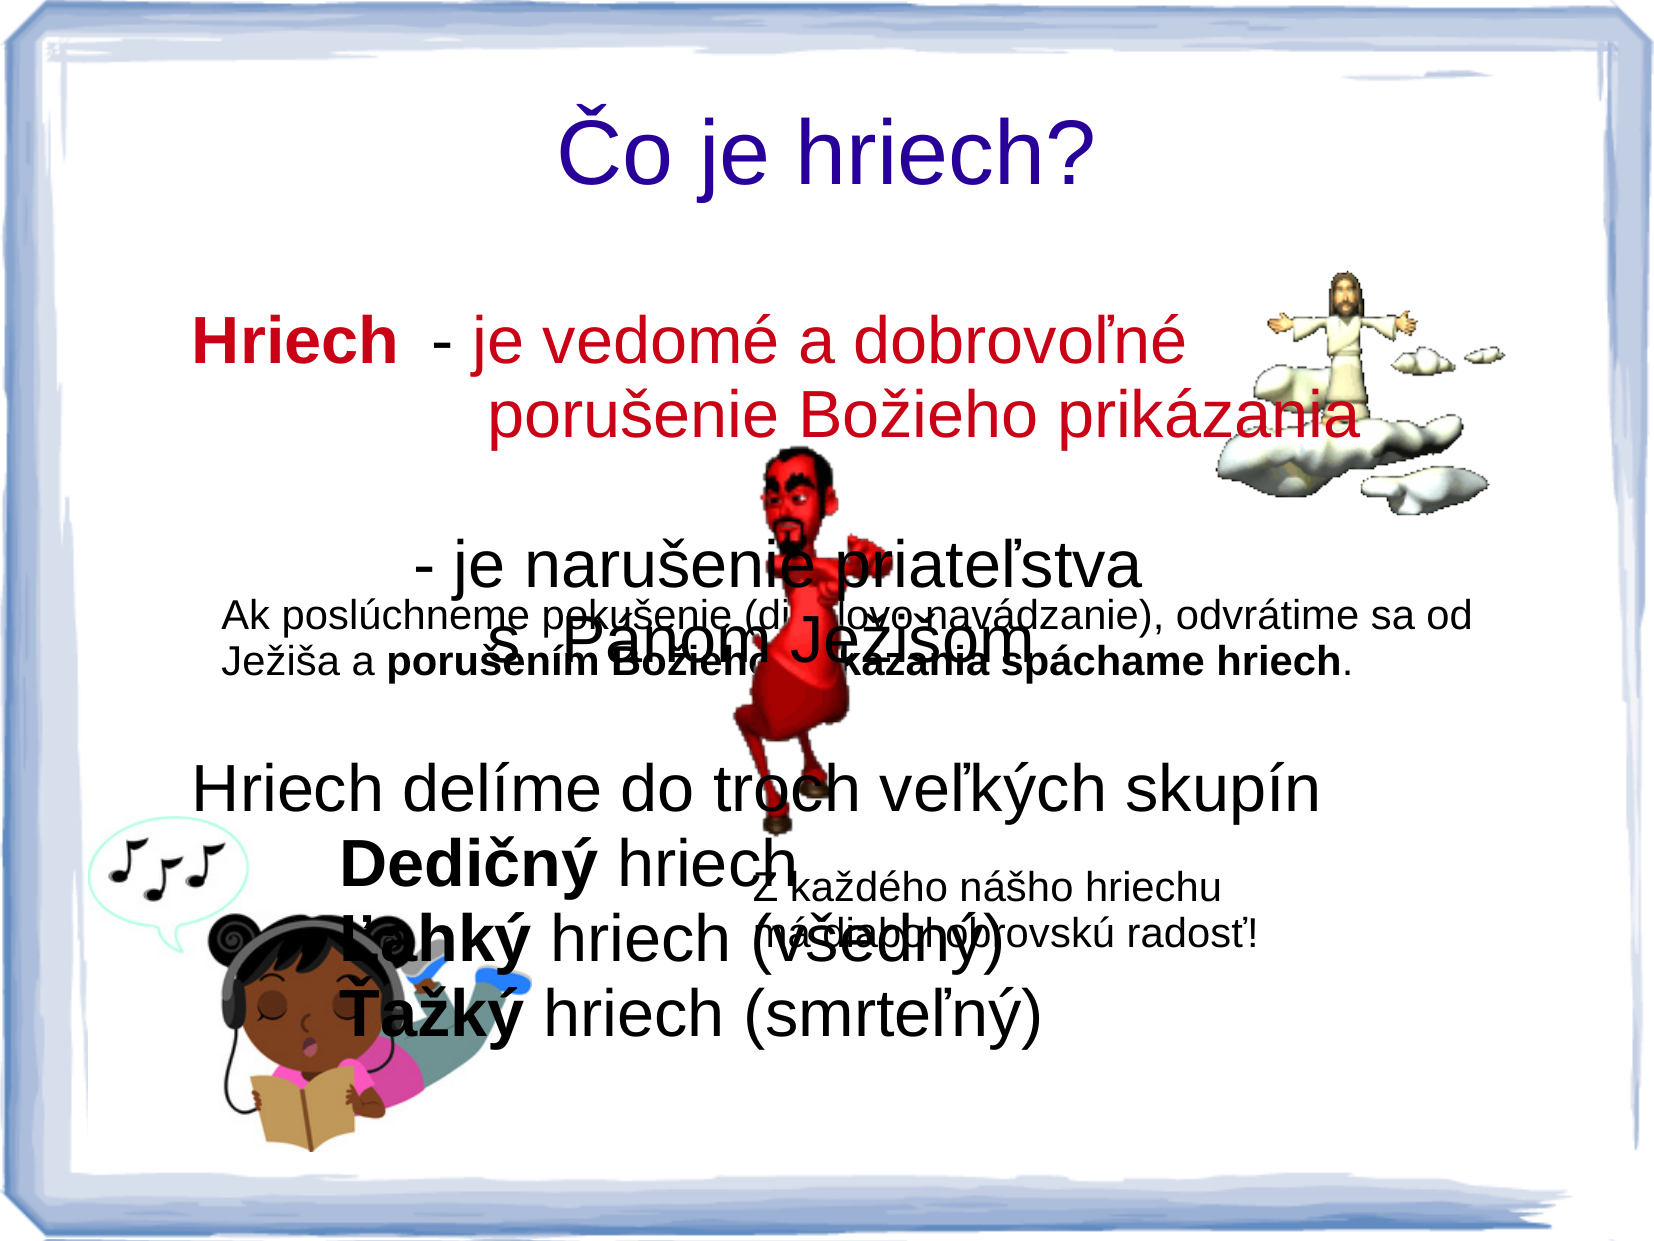

# Čo je hriech?
Hriech	 - je vedomé a dobrovoľné
				porušenie Božieho prikázania
		 	- je narušenie priateľstva
				s 	Pánom Ježišom
Hriech delíme do troch veľkých skupín
		Dedičný hriech
		Ľahký hriech (všedný)
		Ťažký hriech (smrteľný)
Ak poslúchneme pokušenie (diablovo navádzanie), odvrátime sa od Ježiša a porušením Božieho prikázania spáchame hriech.
Z každého nášho hriechu má diabol obrovskú radosť!